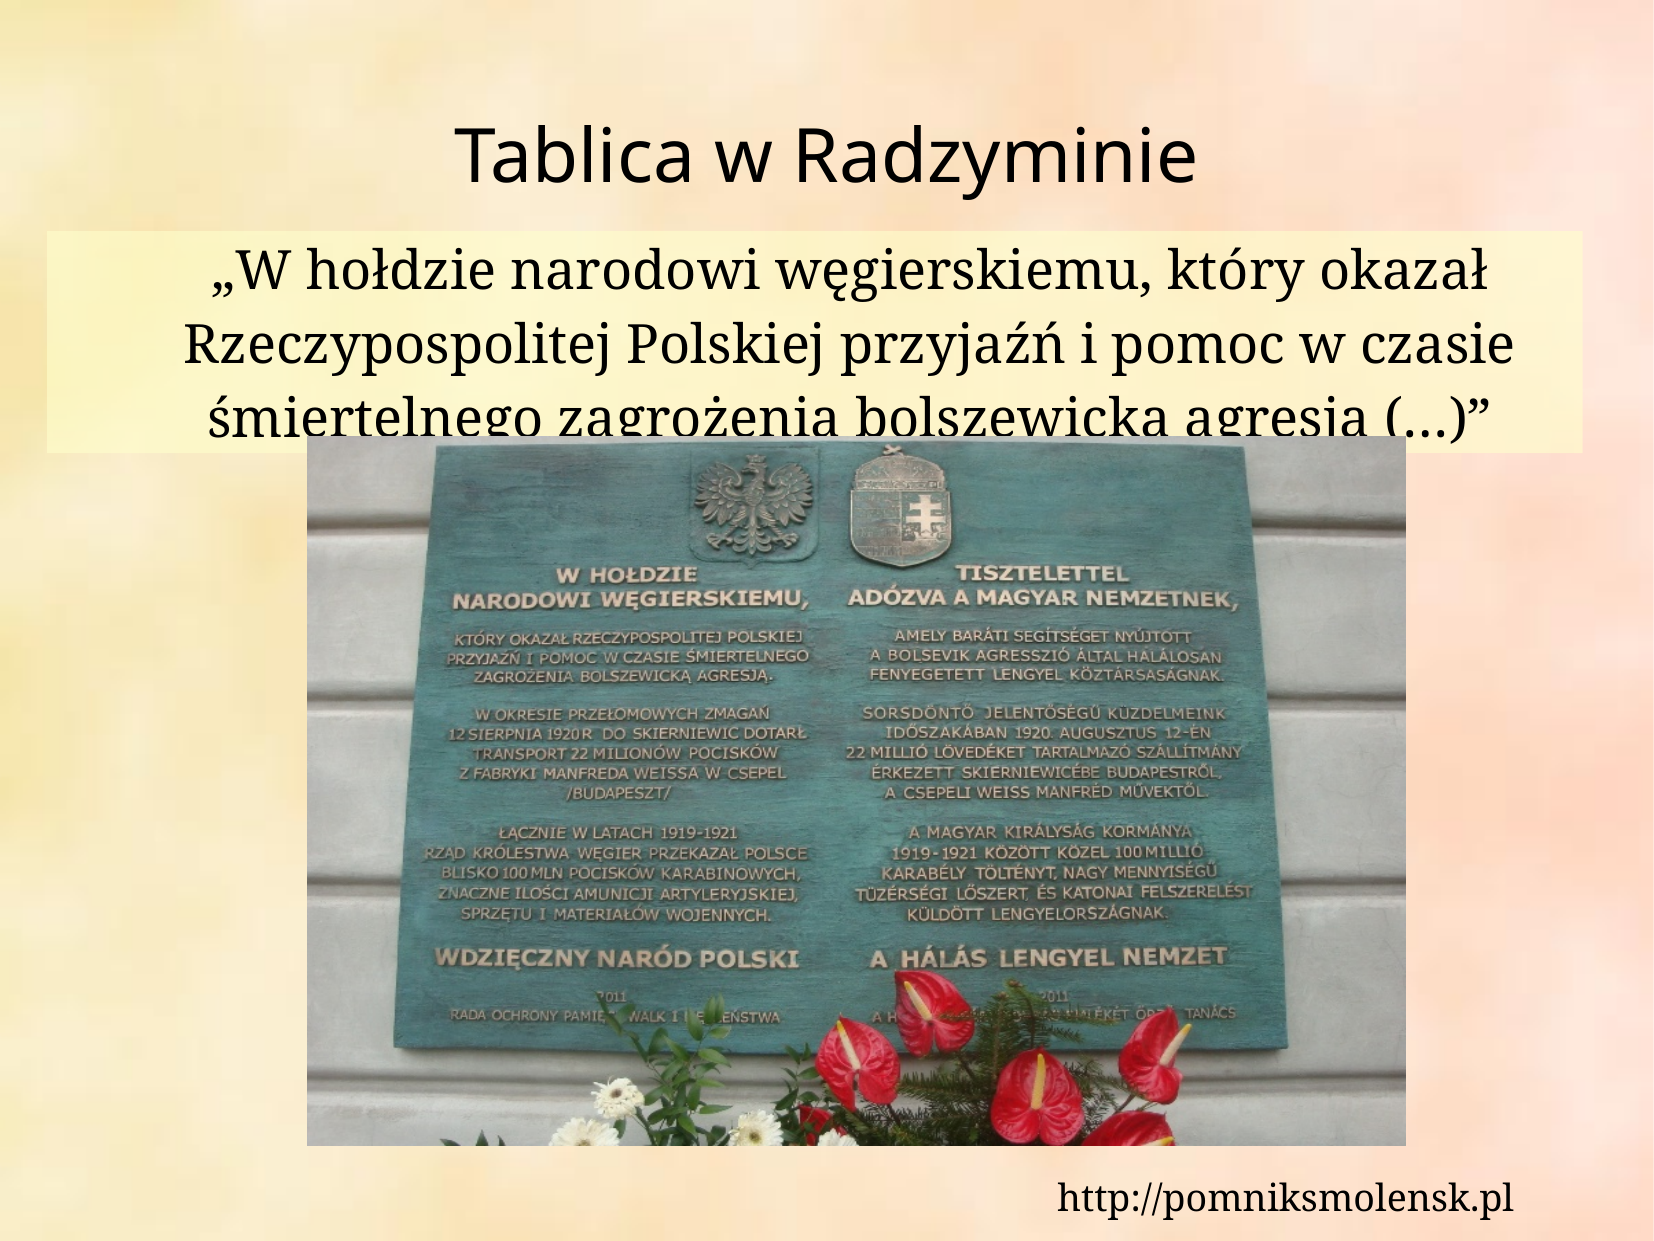

# Tablica w Radzyminie
„W hołdzie narodowi węgierskiemu, który okazał Rzeczypospolitej Polskiej przyjaźń i pomoc w czasie śmiertelnego zagrożenia bolszewicką agresją (…)”
http://pomniksmolensk.pl